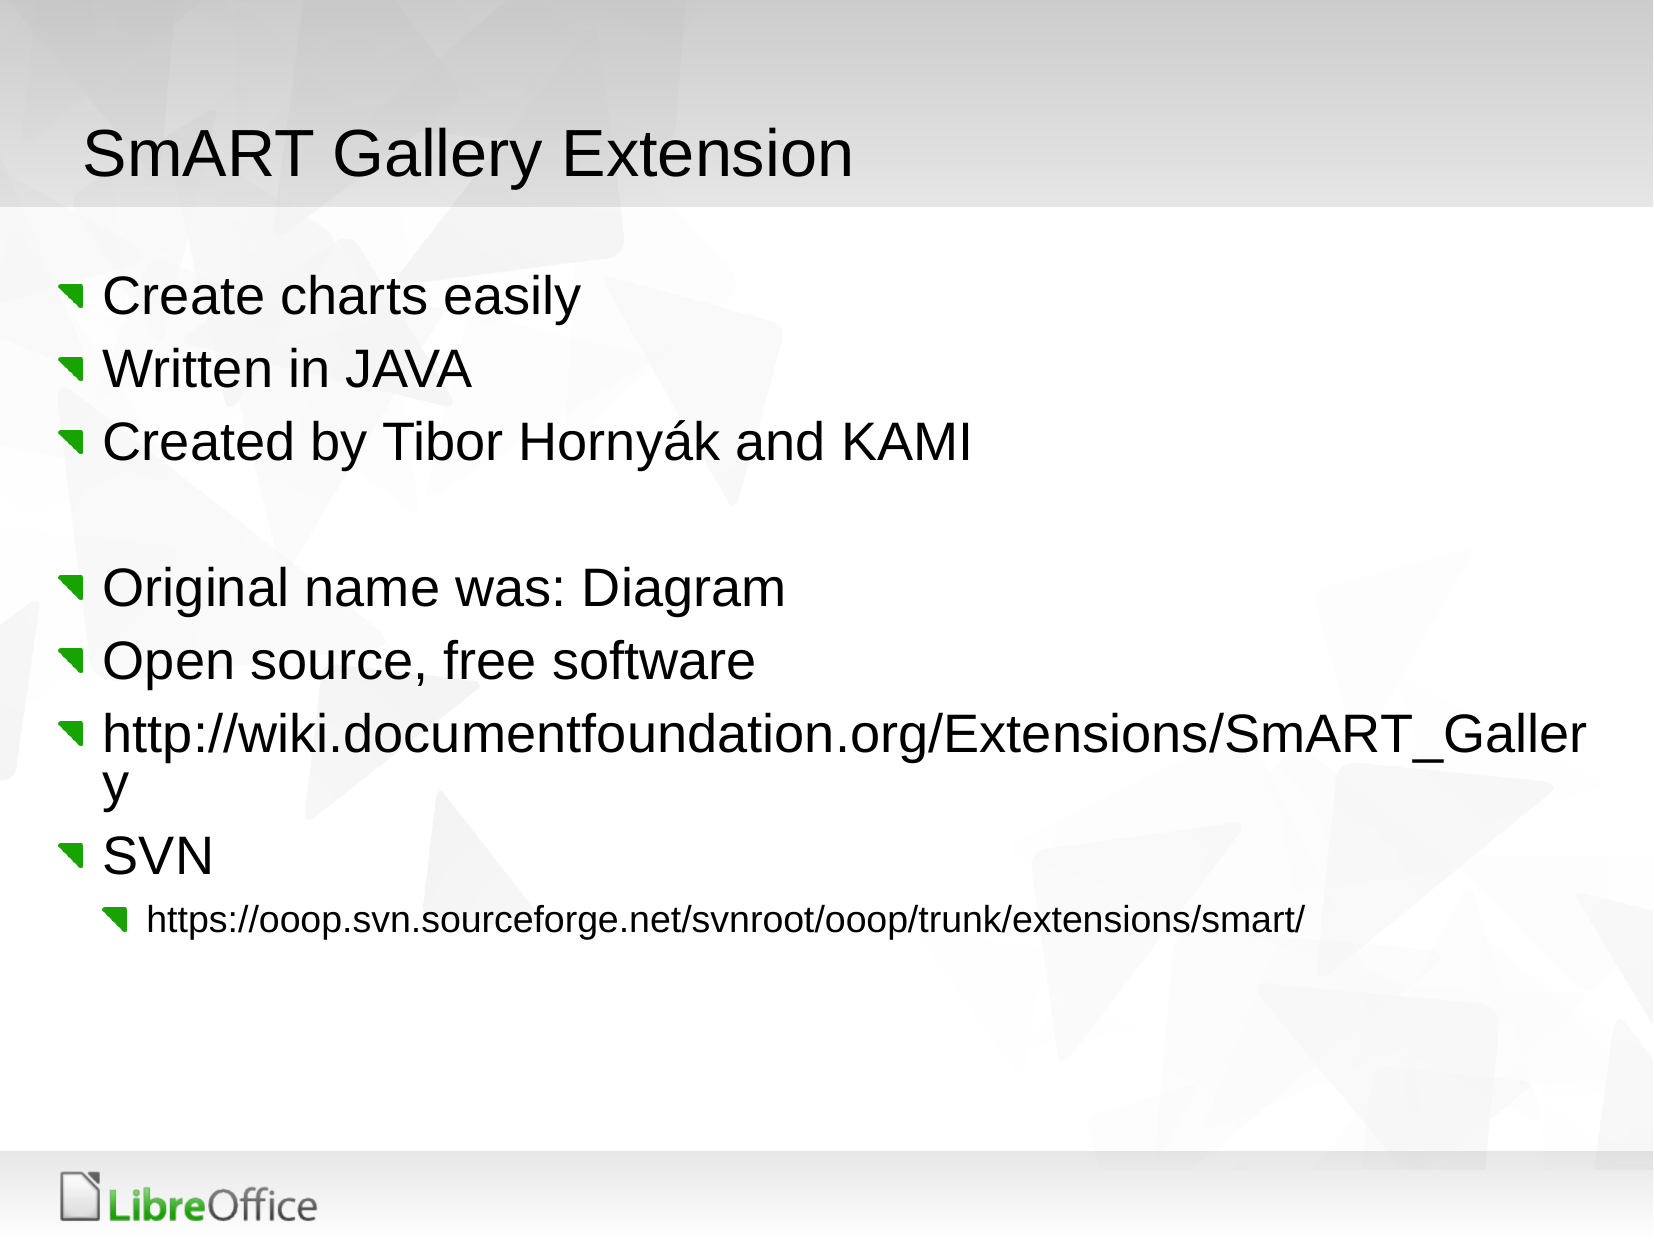

# SmART Gallery Extension
Create charts easily
Written in JAVA
Created by Tibor Hornyák and KAMI
Original name was: Diagram
Open source, free software
http://wiki.documentfoundation.org/Extensions/SmART_Gallery
SVN
https://ooop.svn.sourceforge.net/svnroot/ooop/trunk/extensions/smart/